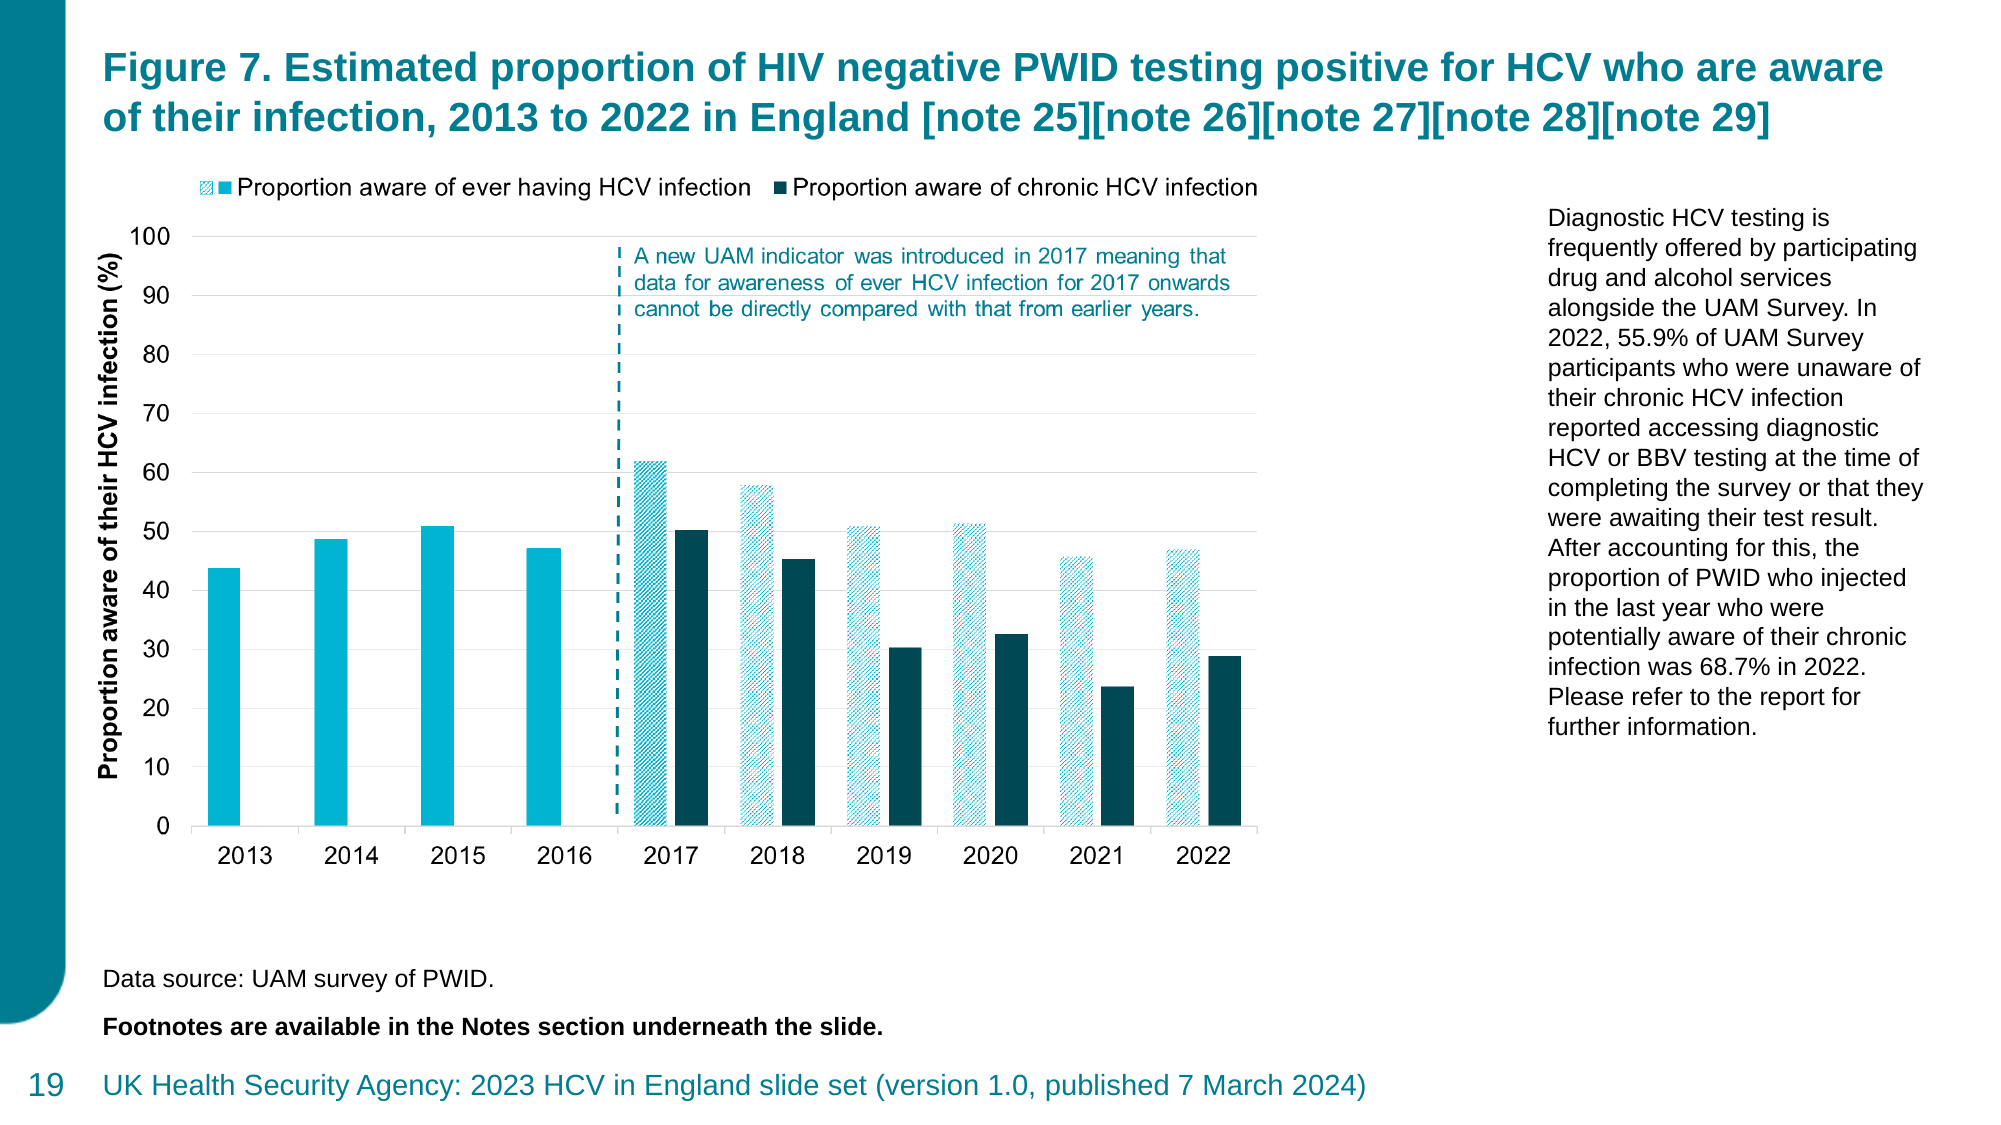

# Figure 7. Estimated proportion of HIV negative PWID testing positive for HCV who are aware of their infection, 2013 to 2022 in England [note 25][note 26][note 27][note 28][note 29]
Diagnostic HCV testing is frequently offered by participating drug and alcohol services alongside the UAM Survey. In 2022, 55.9% of UAM Survey participants who were unaware of their chronic HCV infection reported accessing diagnostic HCV or BBV testing at the time of completing the survey or that they were awaiting their test result. After accounting for this, the proportion of PWID who injected in the last year who were potentially aware of their chronic infection was 68.7% in 2022. Please refer to the report for further information.
Data source: UAM survey of PWID.
Footnotes are available in the Notes section underneath the slide.
UK Health Security Agency: 2023 HCV in England slide set (version 1.0, published 7 March 2024)
17